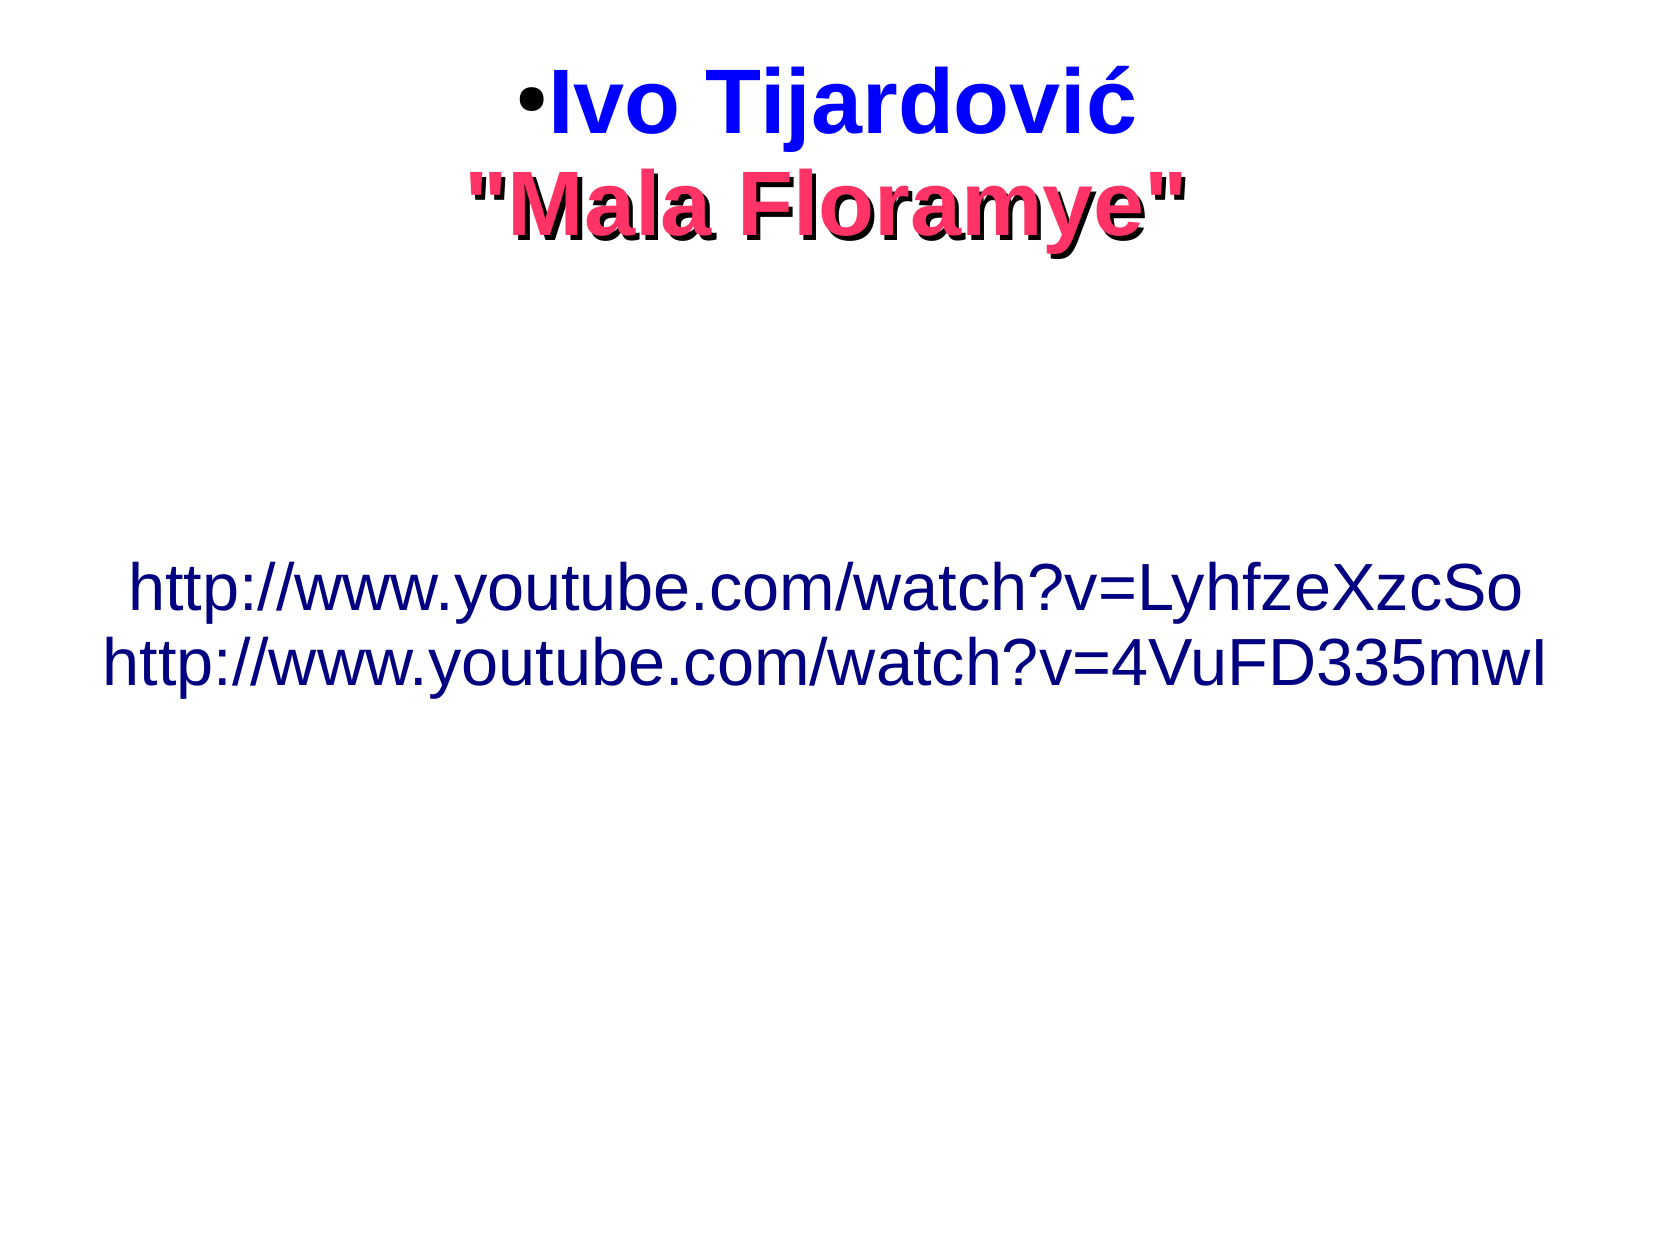

# Ivo Tijardović "Mala Floramye"
http://www.youtube.com/watch?v=LyhfzeXzcSo
http://www.youtube.com/watch?v=4VuFD335mwI